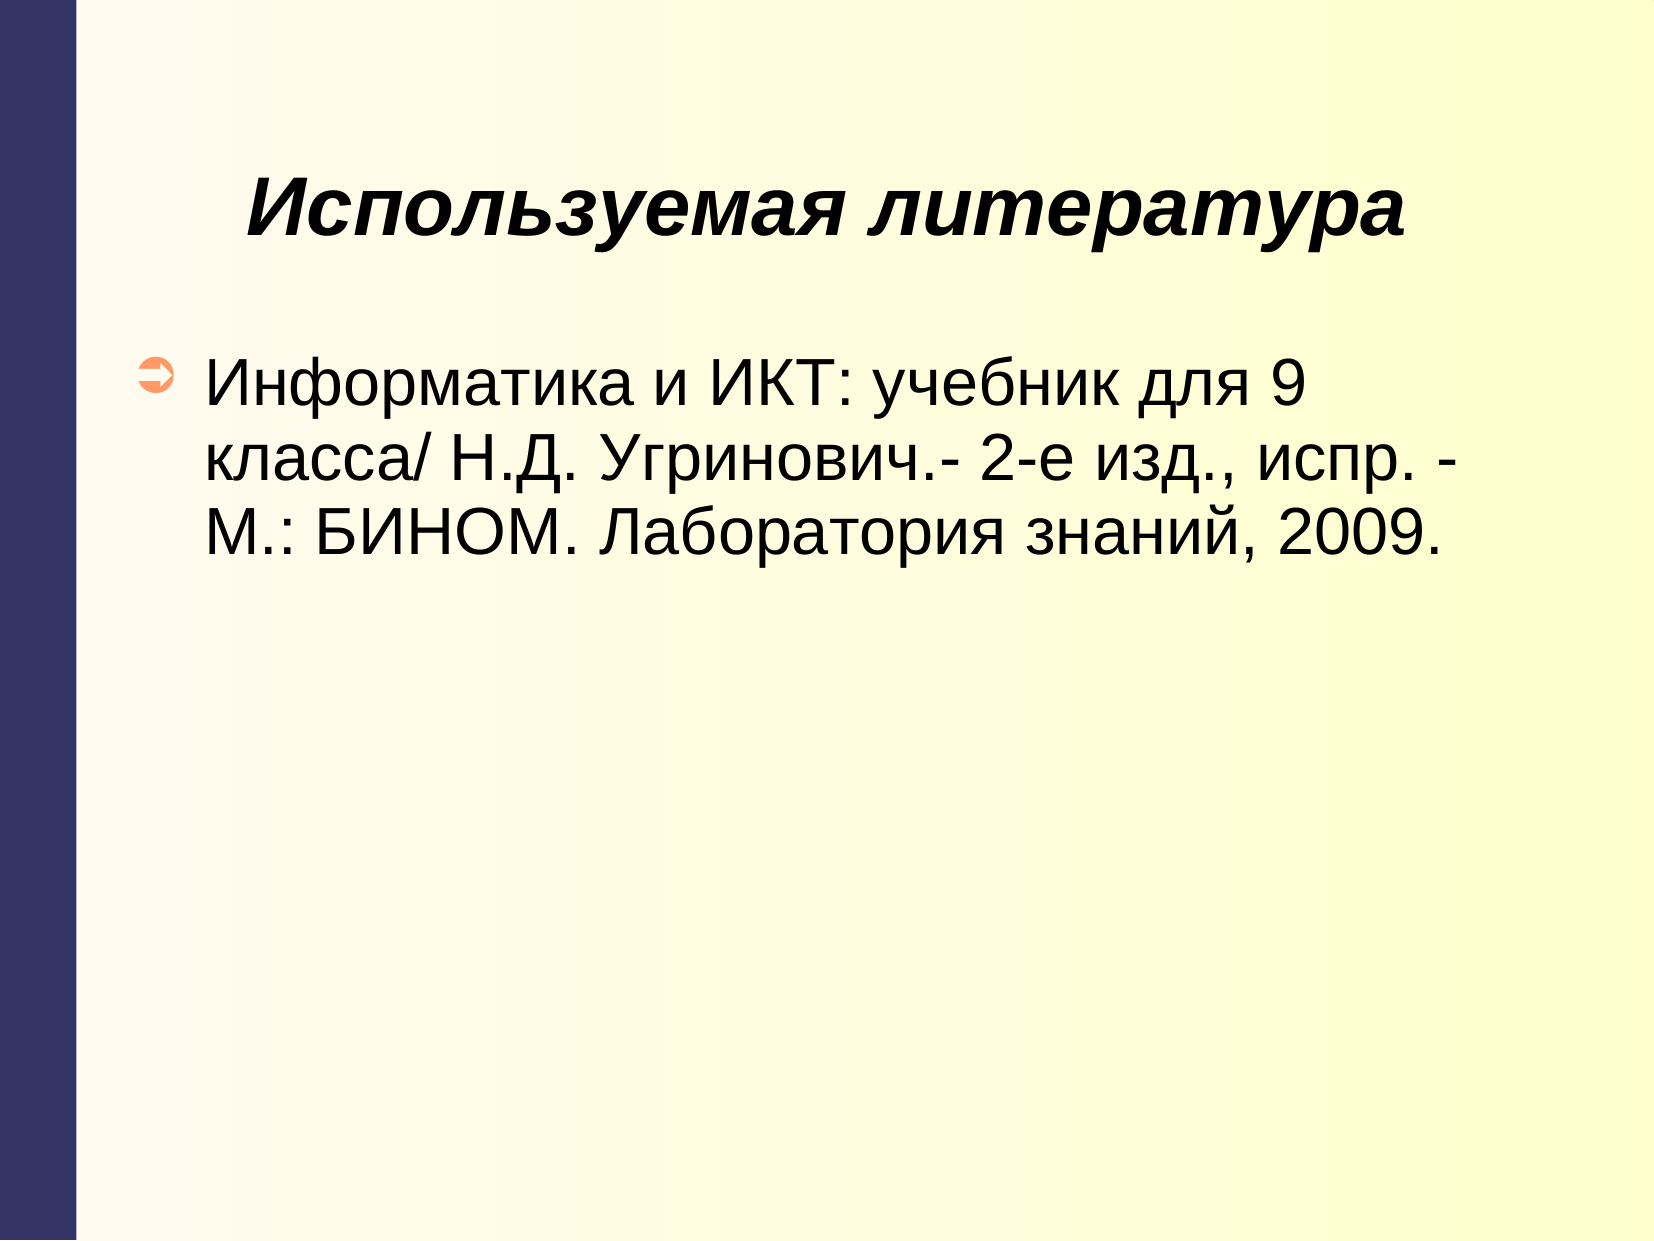

# Используемая литература
Информатика и ИКТ: учебник для 9 класса/ Н.Д. Угринович.- 2-е изд., испр. - М.: БИНОМ. Лаборатория знаний, 2009.